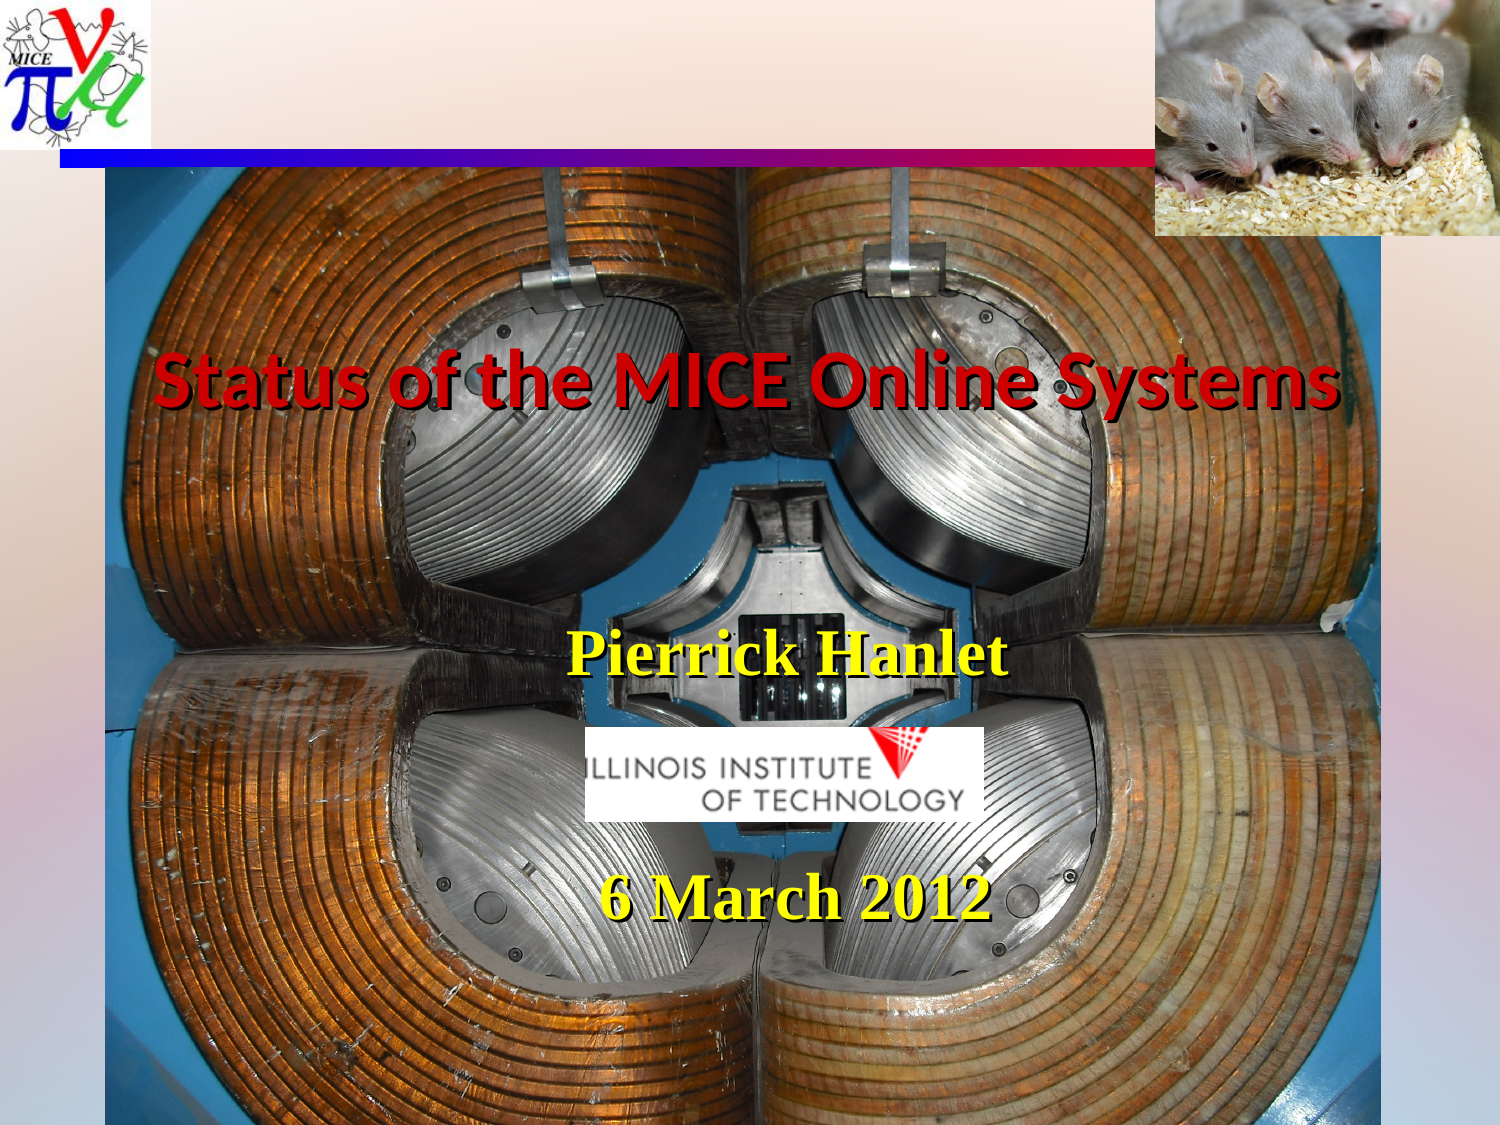

# Status of the MICE Online Systems
Pierrick Hanlet
 6 March 2012